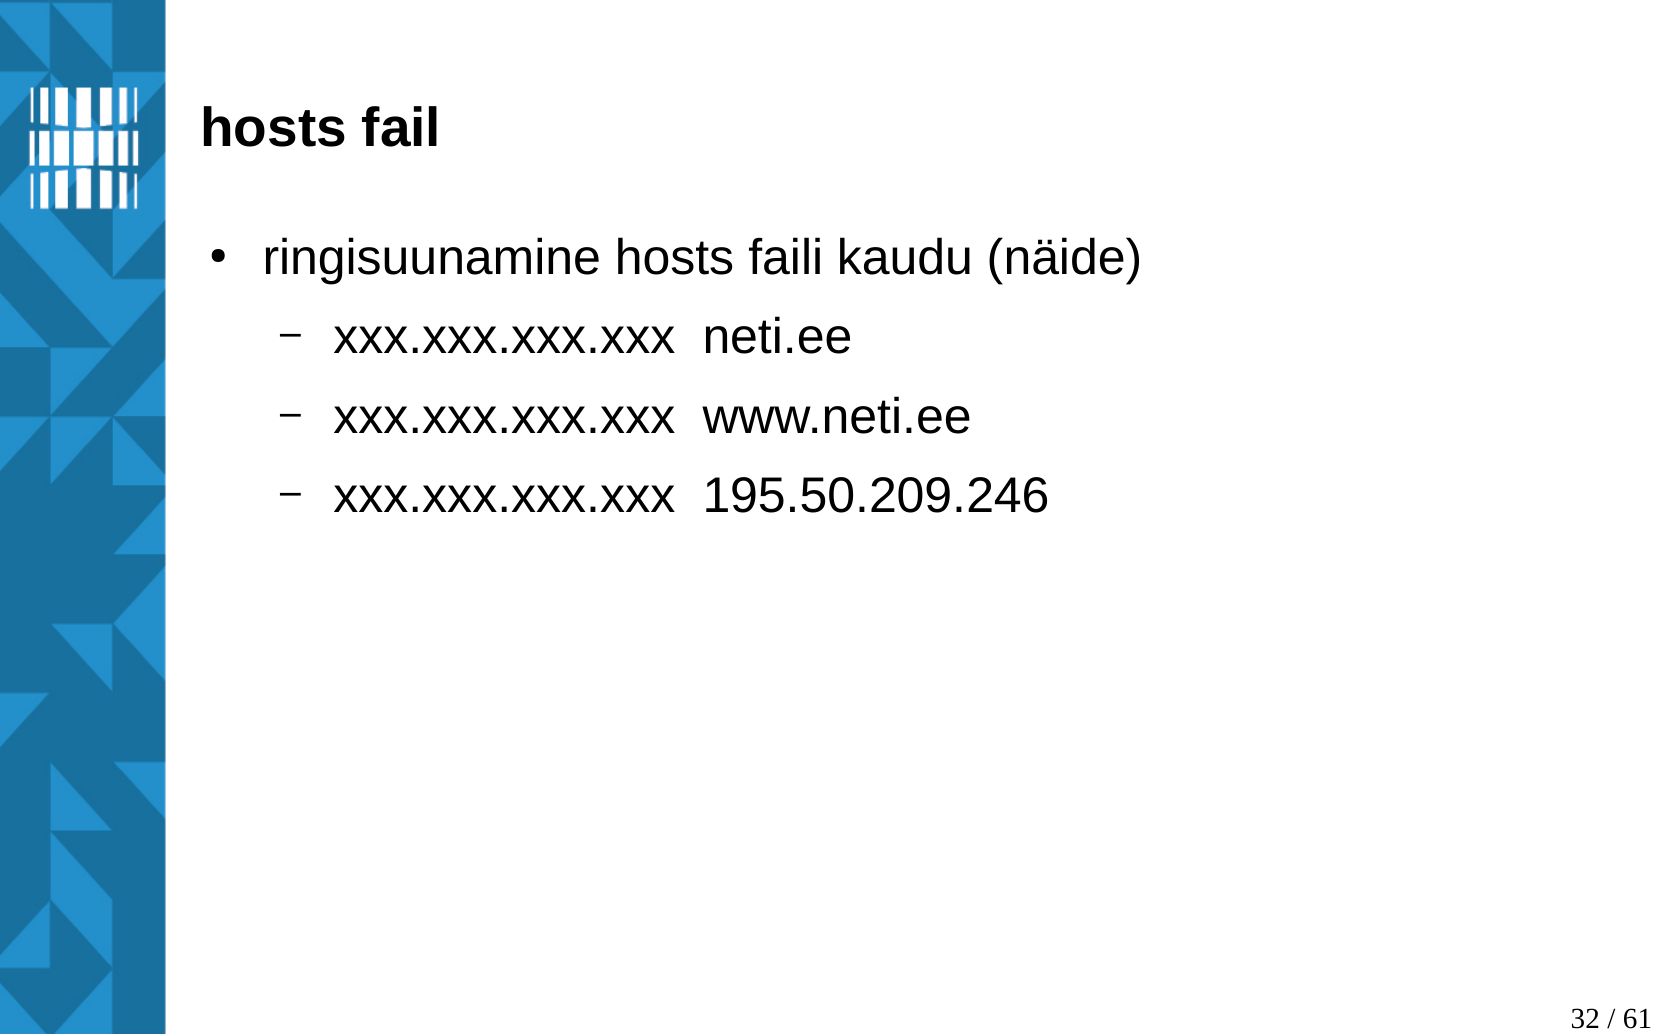

# hosts fail
ringisuunamine hosts faili kaudu (näide)
xxx.xxx.xxx.xxx	neti.ee
xxx.xxx.xxx.xxx	www.neti.ee
xxx.xxx.xxx.xxx	195.50.209.246
32